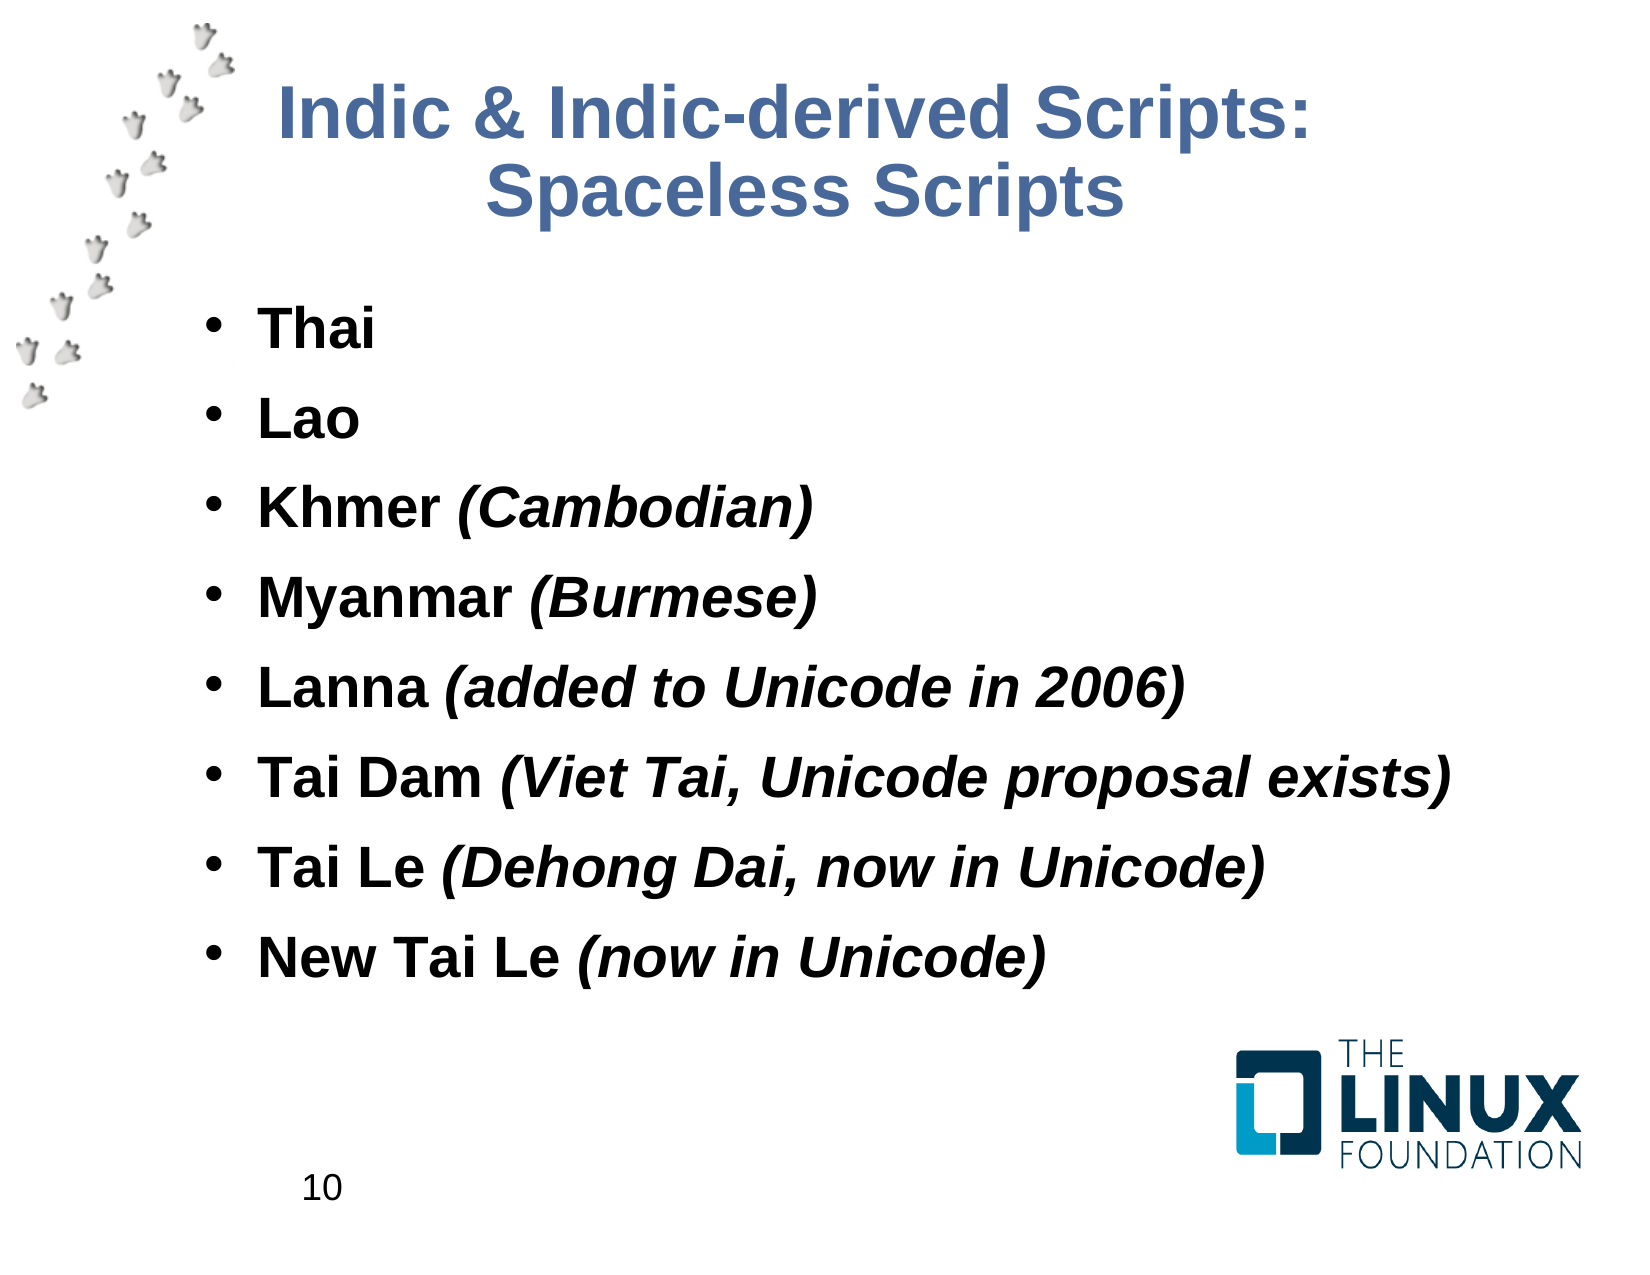

# Indic & Indic-derived Scripts: Spaceless Scripts
Thai
Lao
Khmer (Cambodian)
Myanmar (Burmese)
Lanna (added to Unicode in 2006)
Tai Dam (Viet Tai, Unicode proposal exists)
Tai Le (Dehong Dai, now in Unicode)
New Tai Le (now in Unicode)